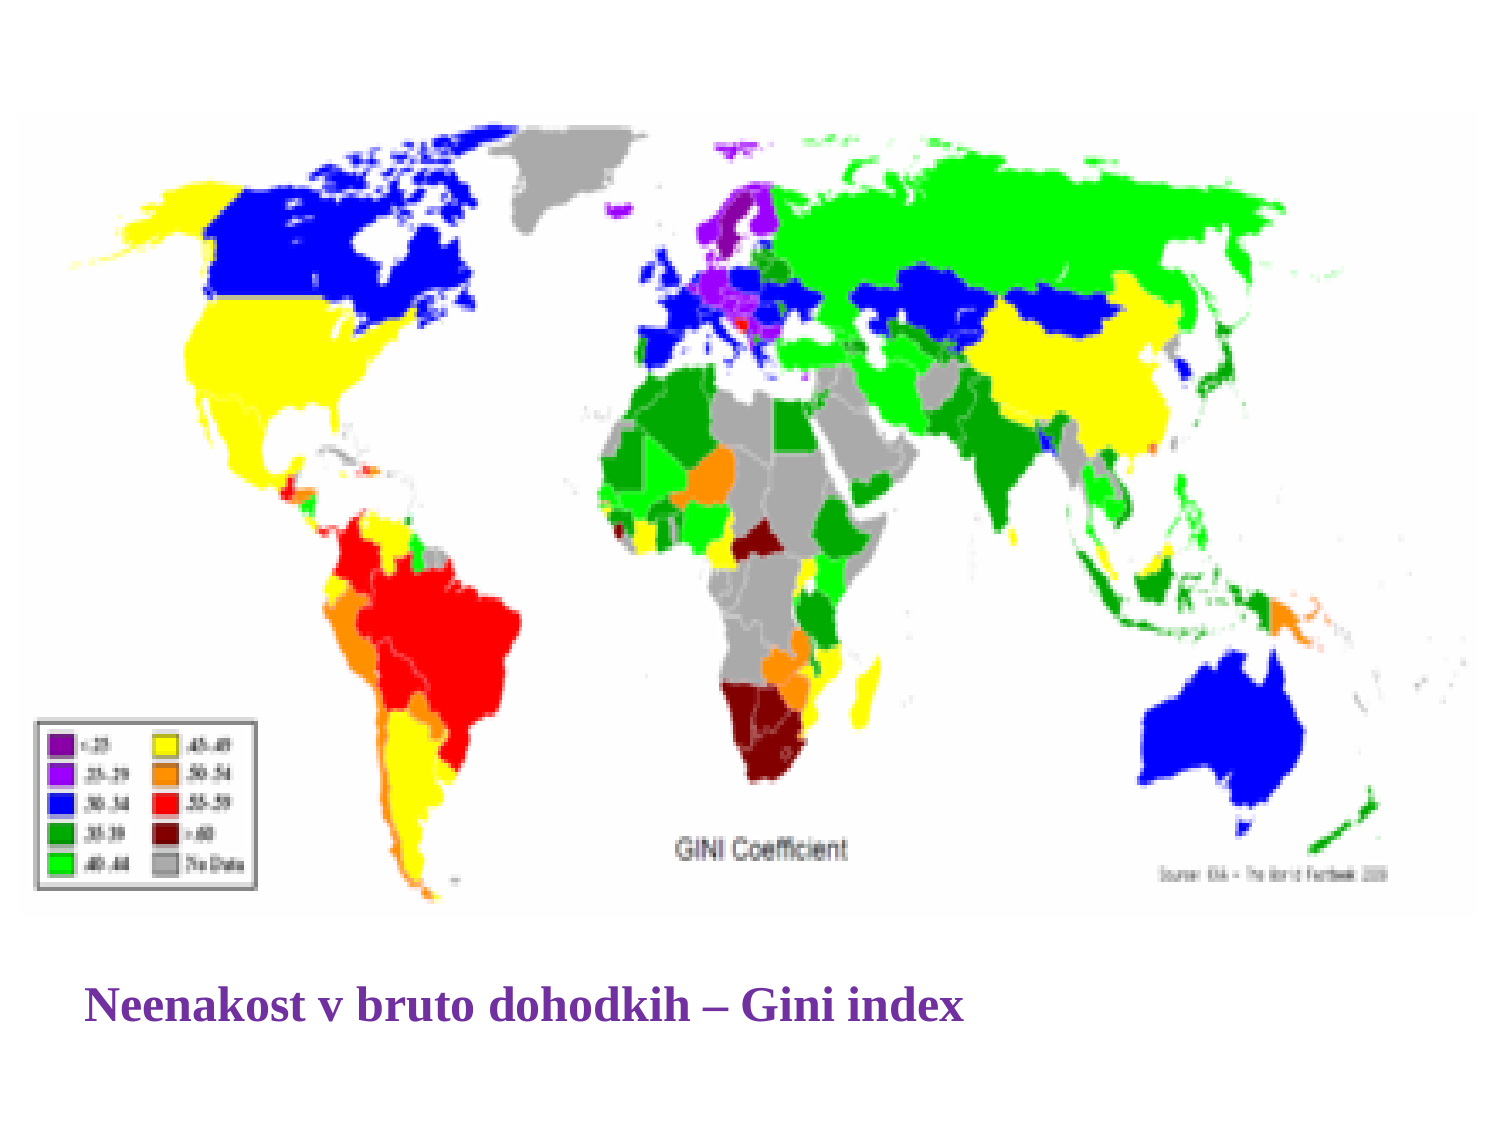

Neenakost v bruto dohodkih – Gini index